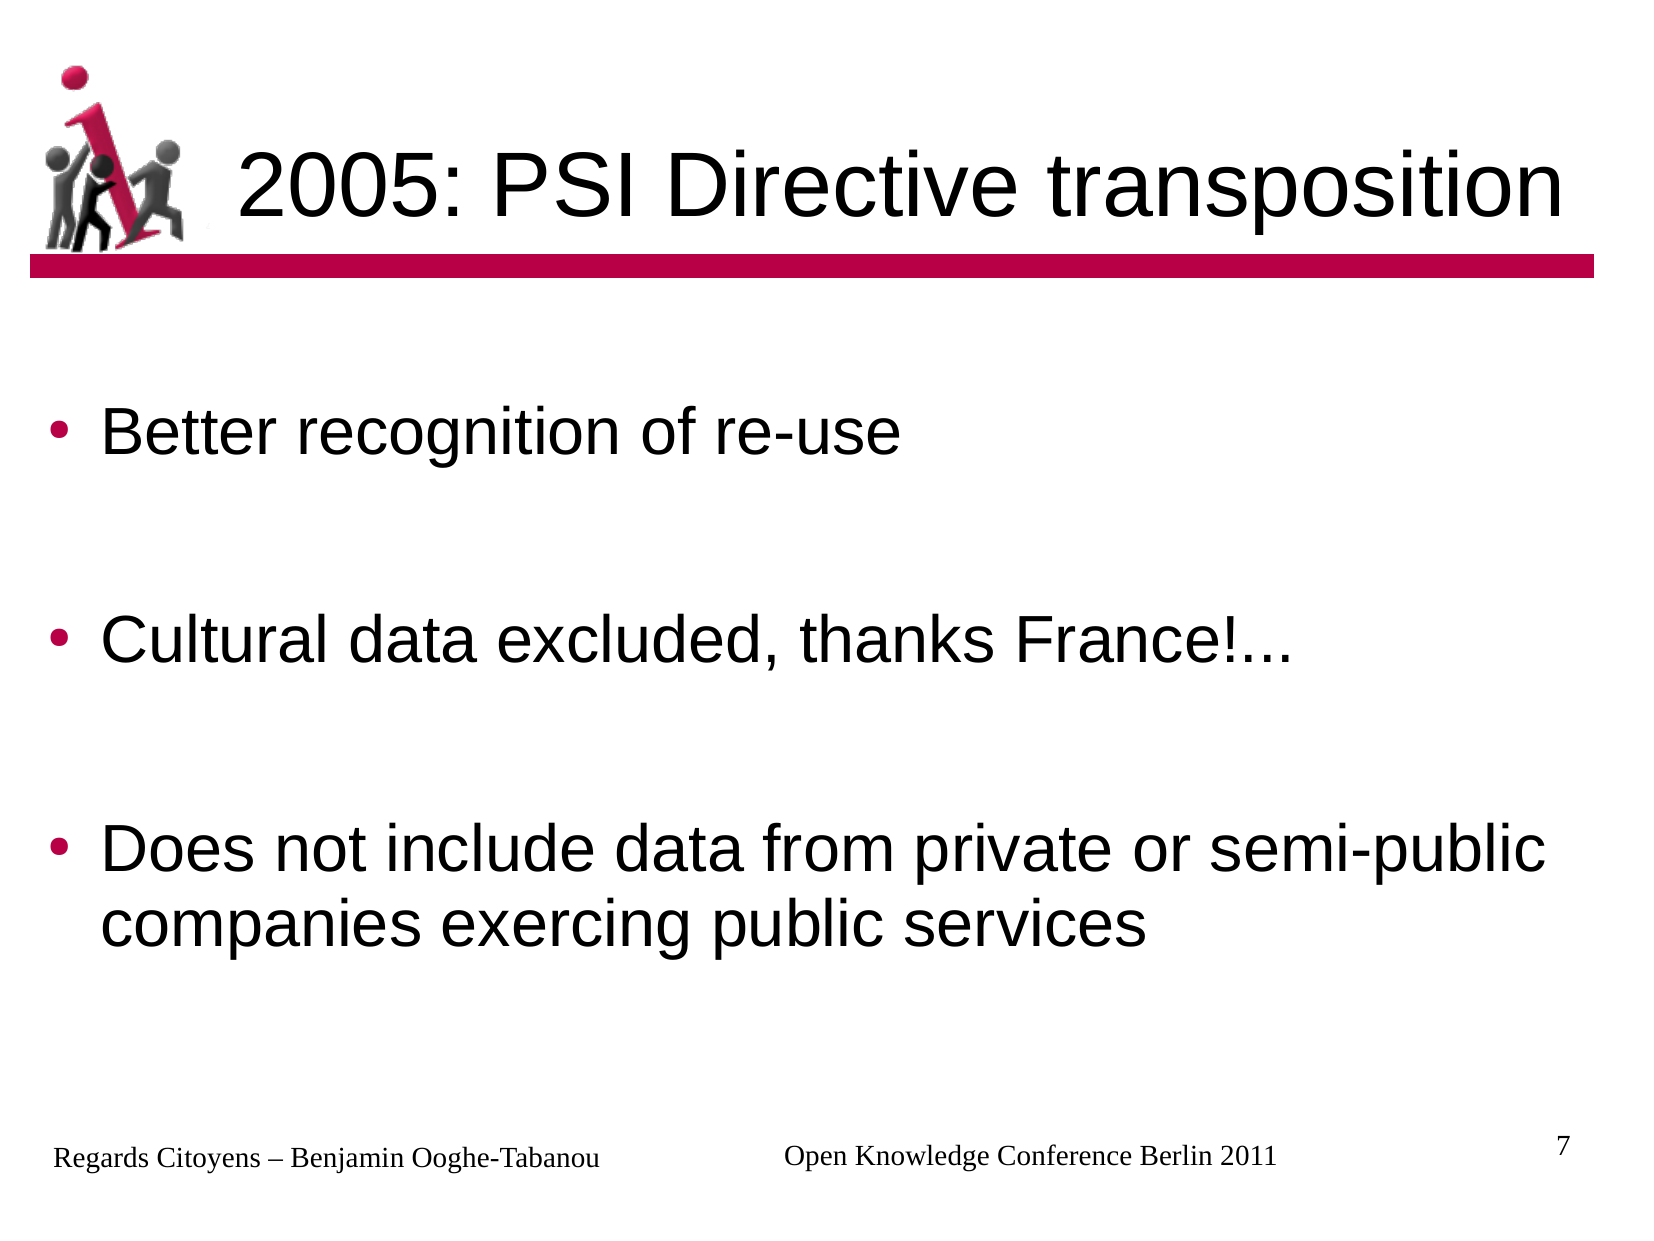

# 2005: PSI Directive transposition
Better recognition of re-use
Cultural data excluded, thanks France!...
Does not include data from private or semi-public companies exercing public services
7
Benjamin Ooghe-Tabanou - Open Knowledge Conference Berlin 2011